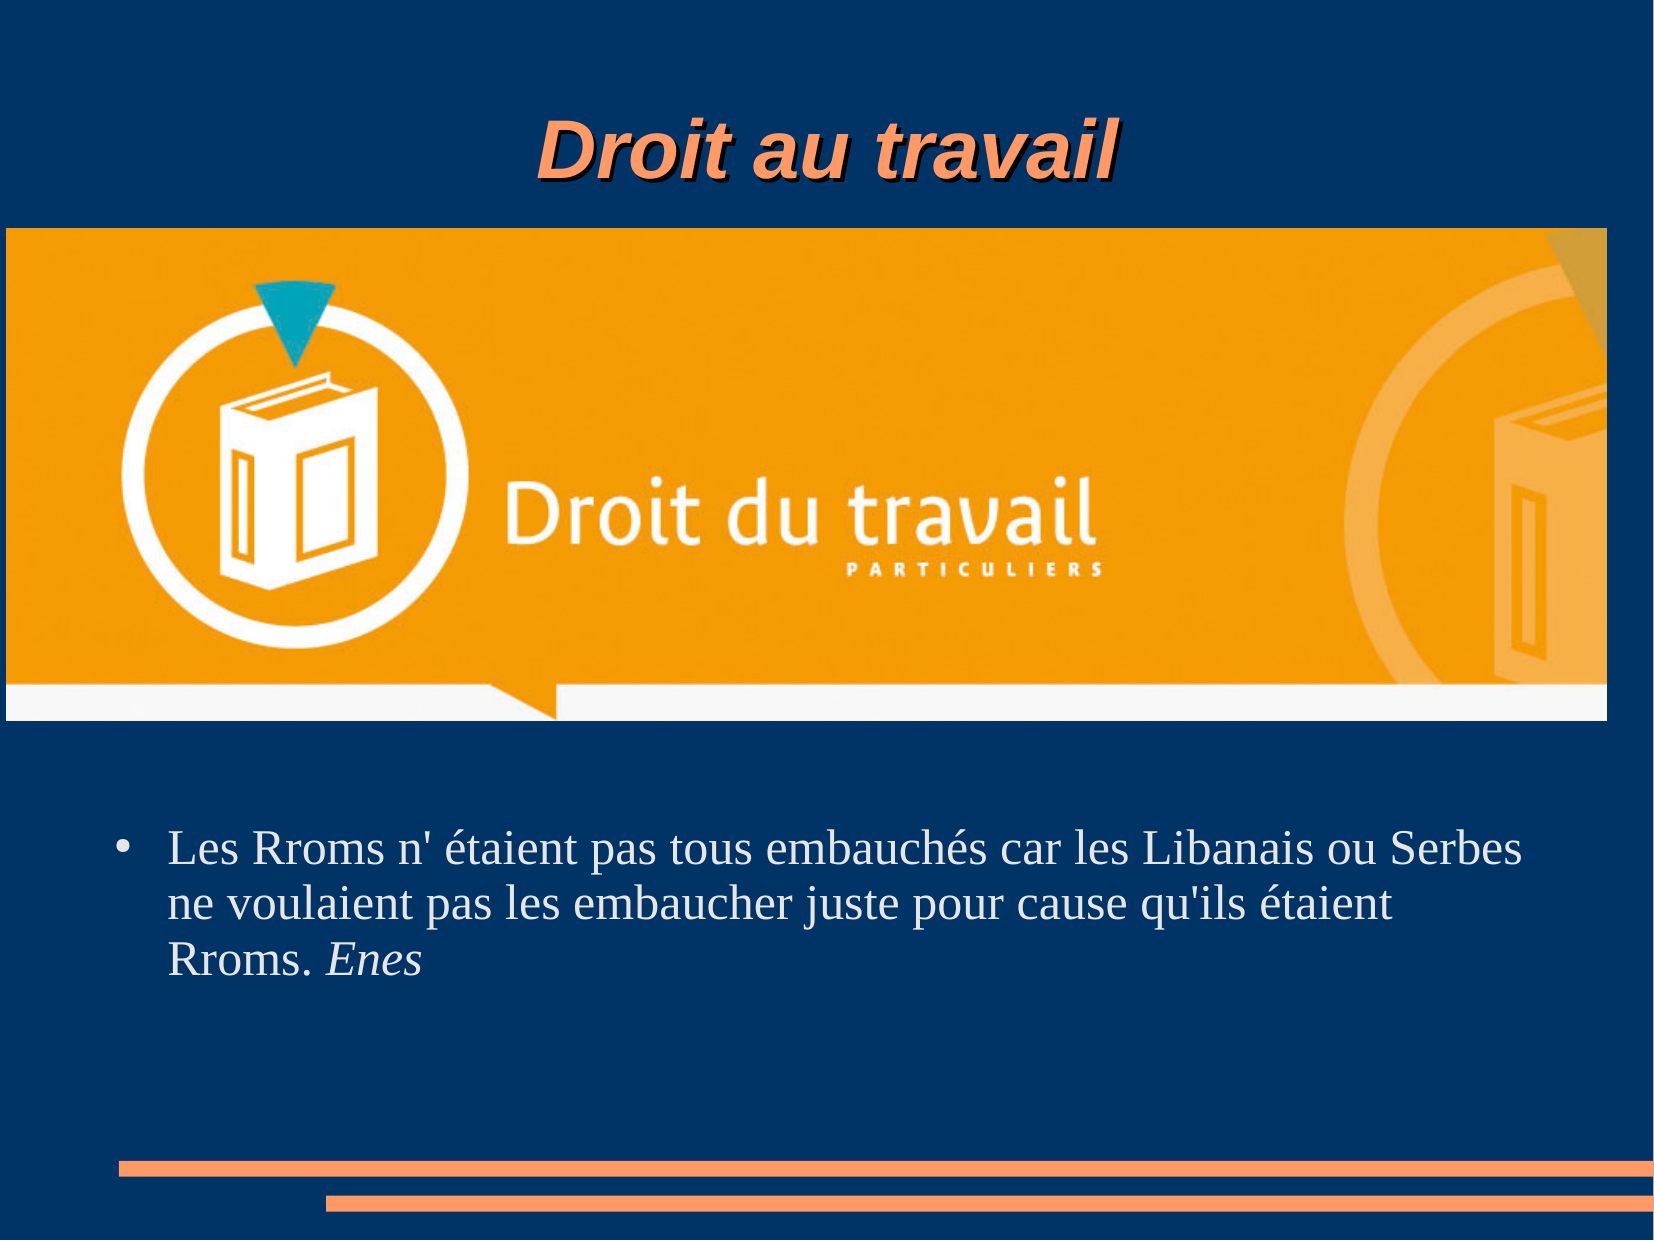

# Droit au travail
Les Rroms n' étaient pas tous embauchés car les Libanais ou Serbes ne voulaient pas les embaucher juste pour cause qu'ils étaient Rroms. Enes